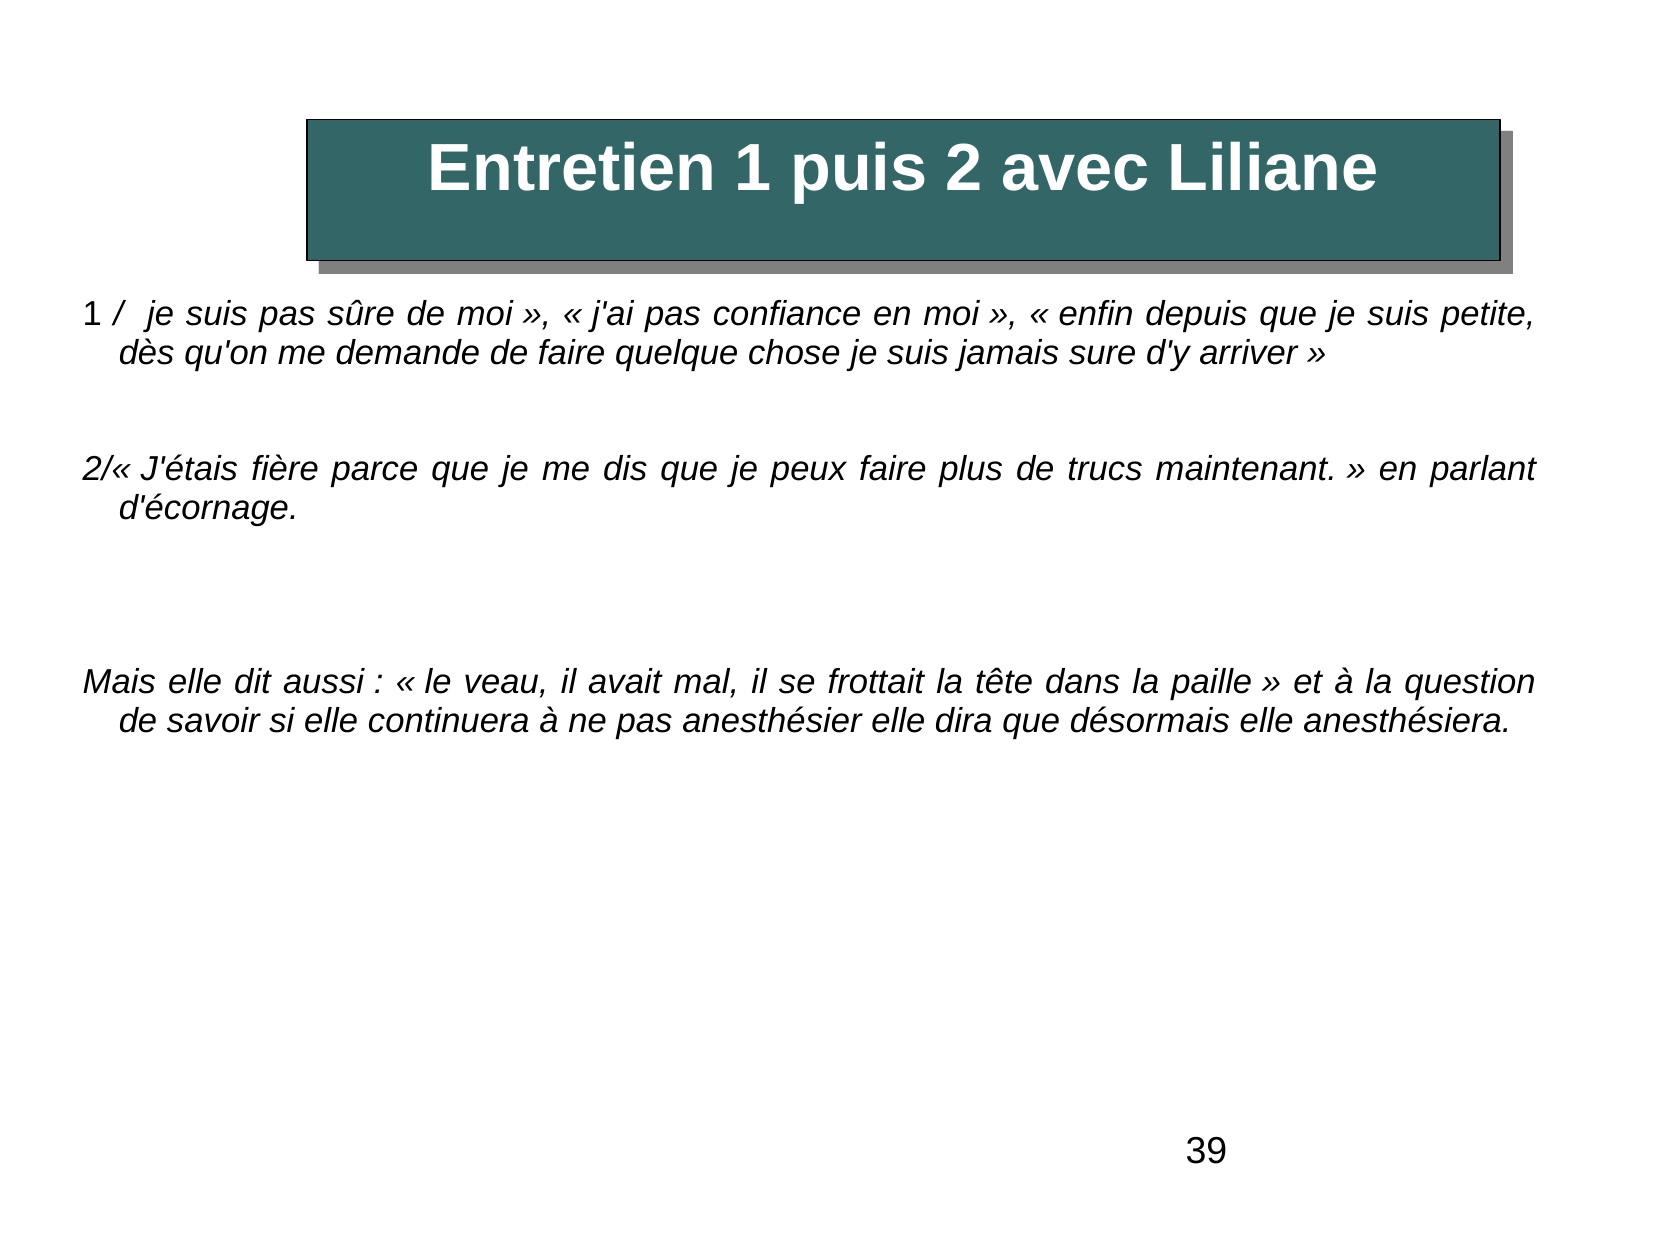

#
Entretien 1 puis 2 avec Liliane
1 / je suis pas sûre de moi », « j'ai pas confiance en moi », « enfin depuis que je suis petite, dès qu'on me demande de faire quelque chose je suis jamais sure d'y arriver »
2/« J'étais fière parce que je me dis que je peux faire plus de trucs maintenant. » en parlant d'écornage.
Mais elle dit aussi : « le veau, il avait mal, il se frottait la tête dans la paille » et à la question de savoir si elle continuera à ne pas anesthésier elle dira que désormais elle anesthésiera.
39